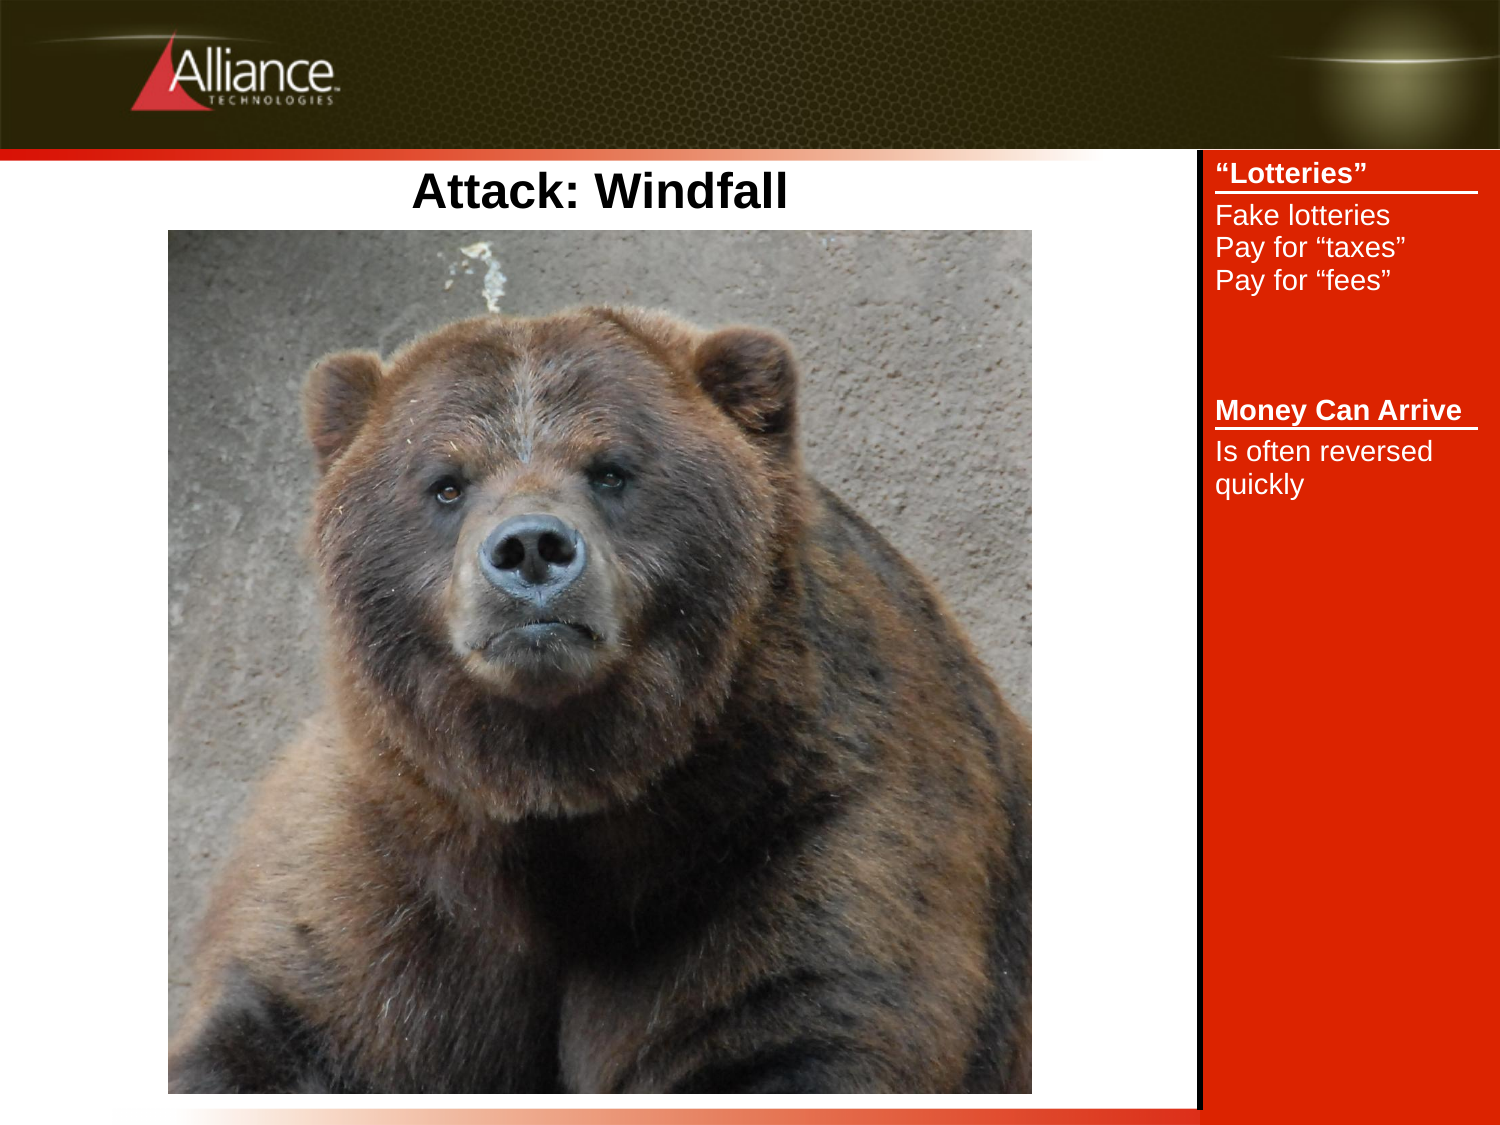

“Lotteries”
Attack: Windfall
Fake lotteries
Pay for “taxes”
Pay for “fees”
Money Can Arrive
Is often reversed quickly